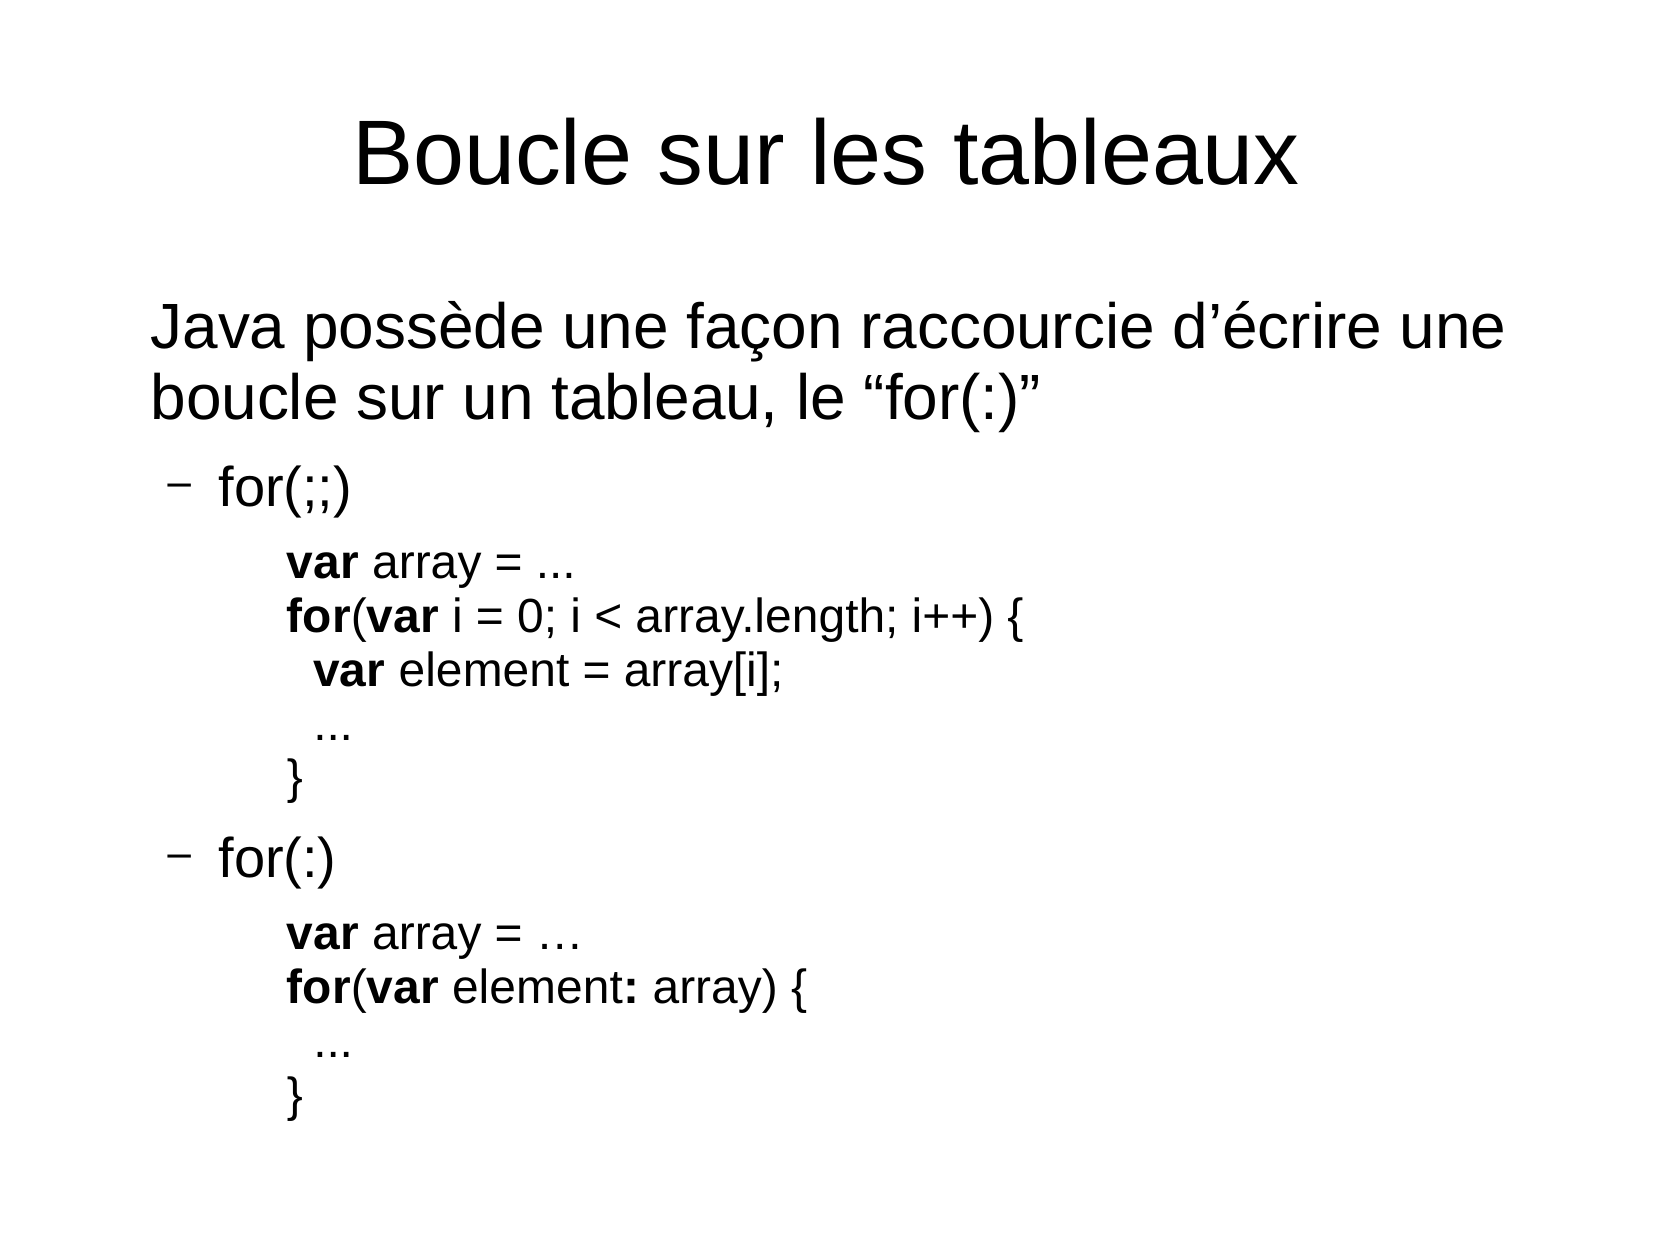

Boucle sur les tableaux
# Java possède une façon raccourcie d’écrire une boucle sur un tableau, le “for(:)”
for(;;)
var array = ...
for(var i = 0; i < array.length; i++) {
 var element = array[i];
 ...
}
for(:)
var array = …
for(var element: array) {
 ...
}